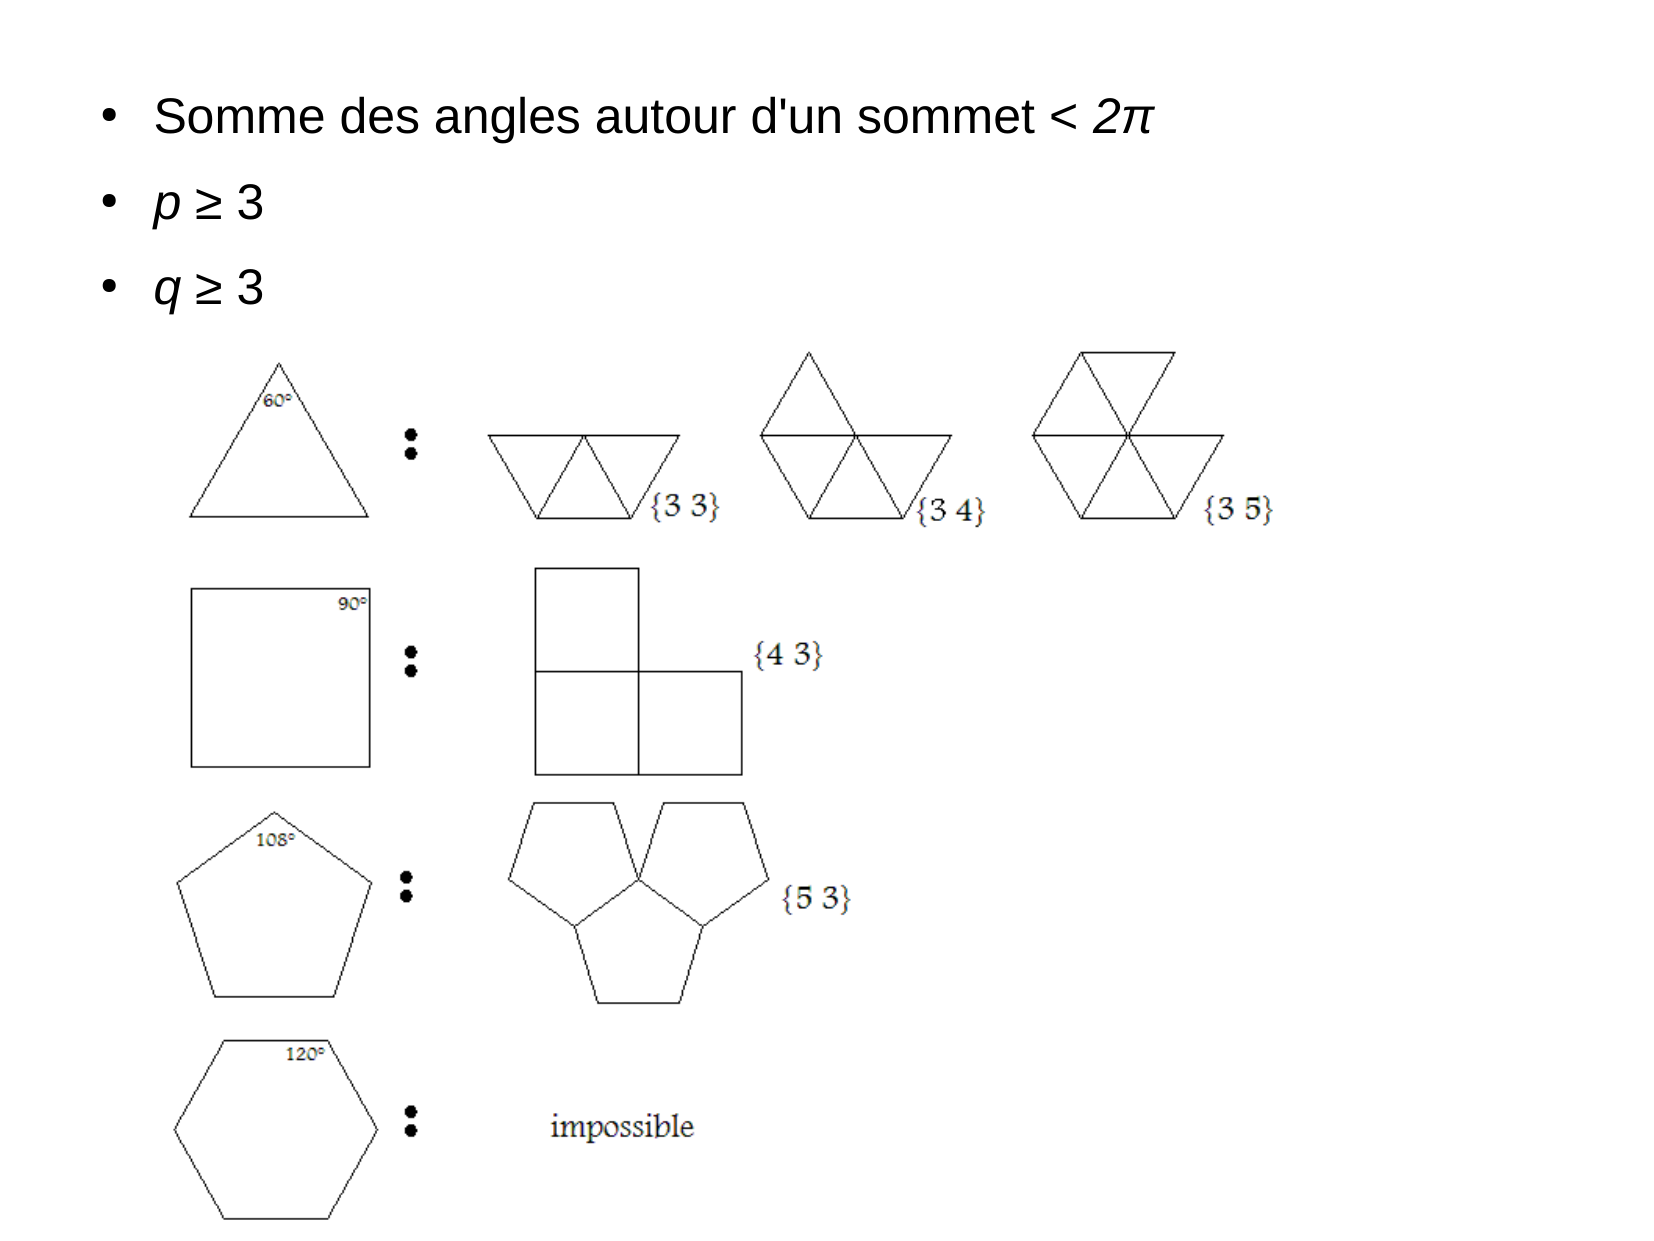

# Somme des angles autour d'un sommet < 2π
p ≥ 3
q ≥ 3